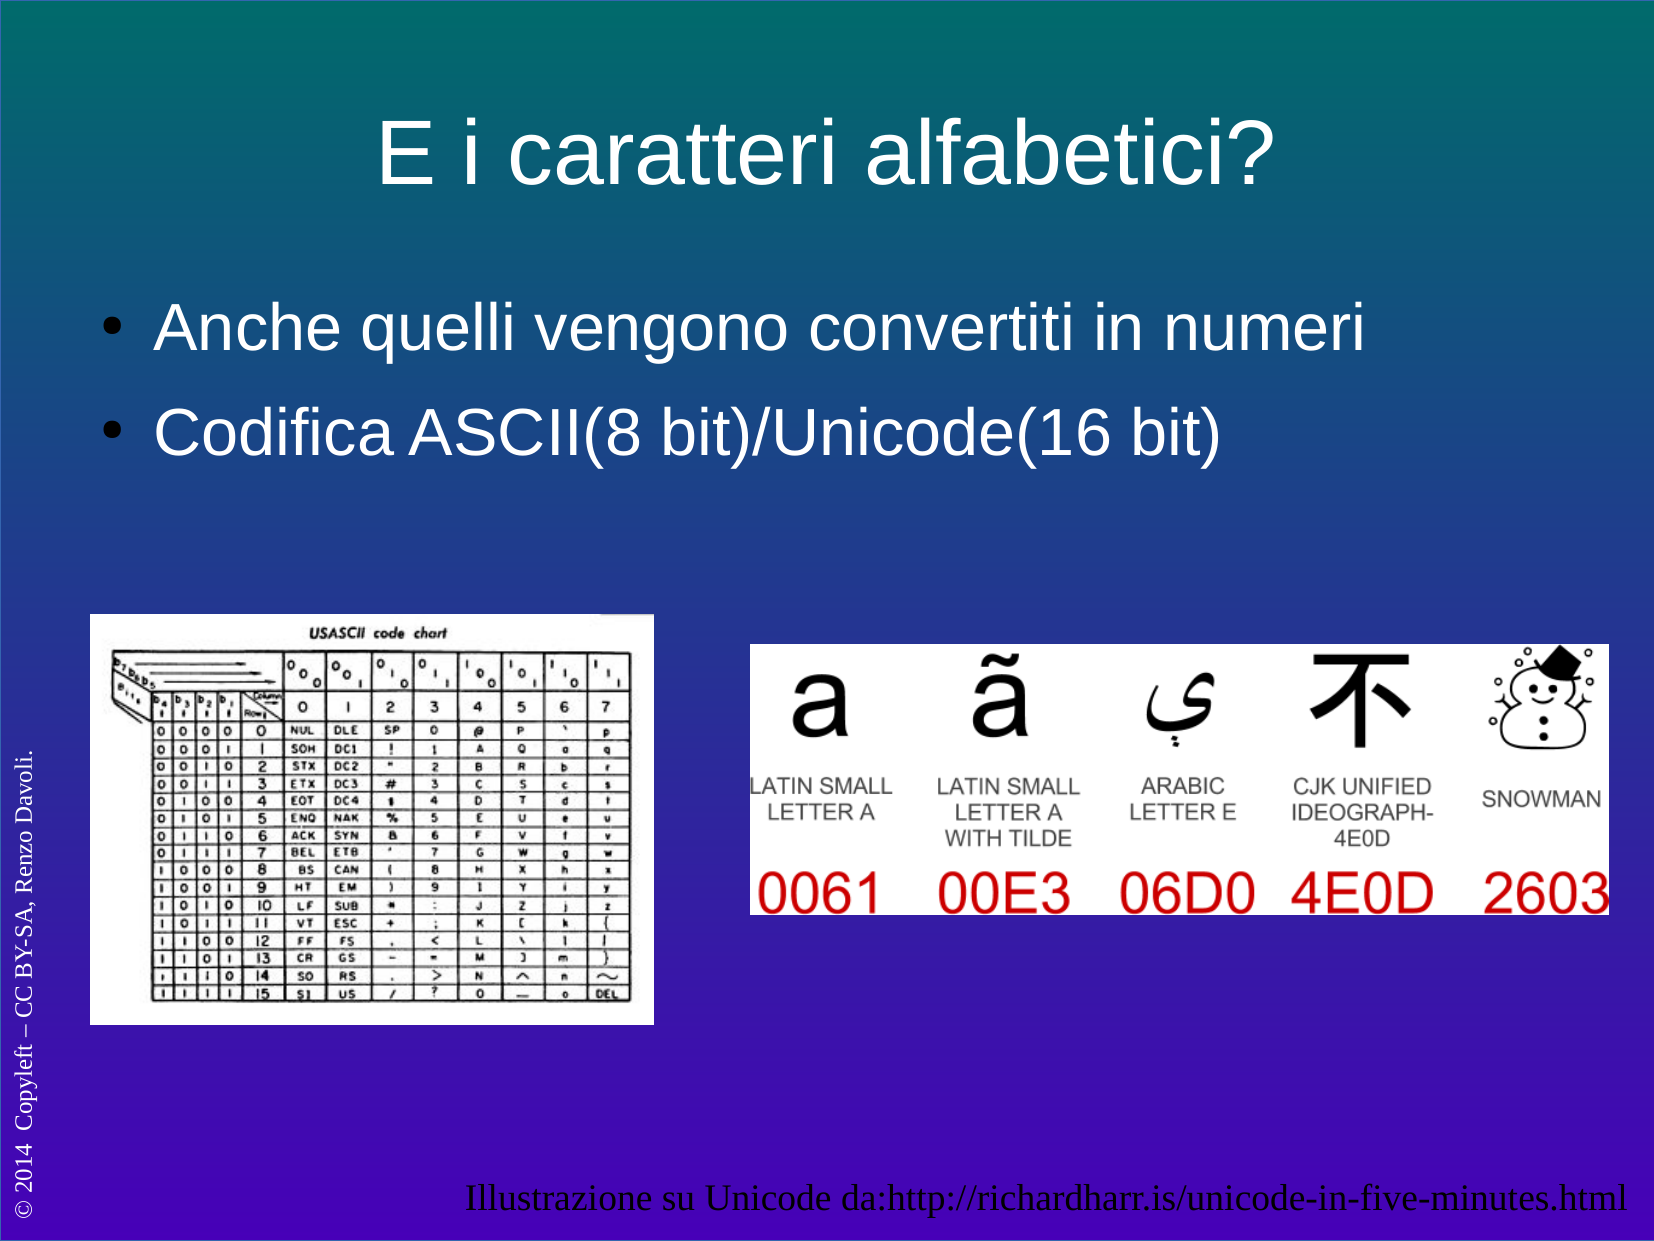

# E i caratteri alfabetici?
Anche quelli vengono convertiti in numeri
Codifica ASCII(8 bit)/Unicode(16 bit)
Illustrazione su Unicode da:http://richardharr.is/unicode-in-five-minutes.html